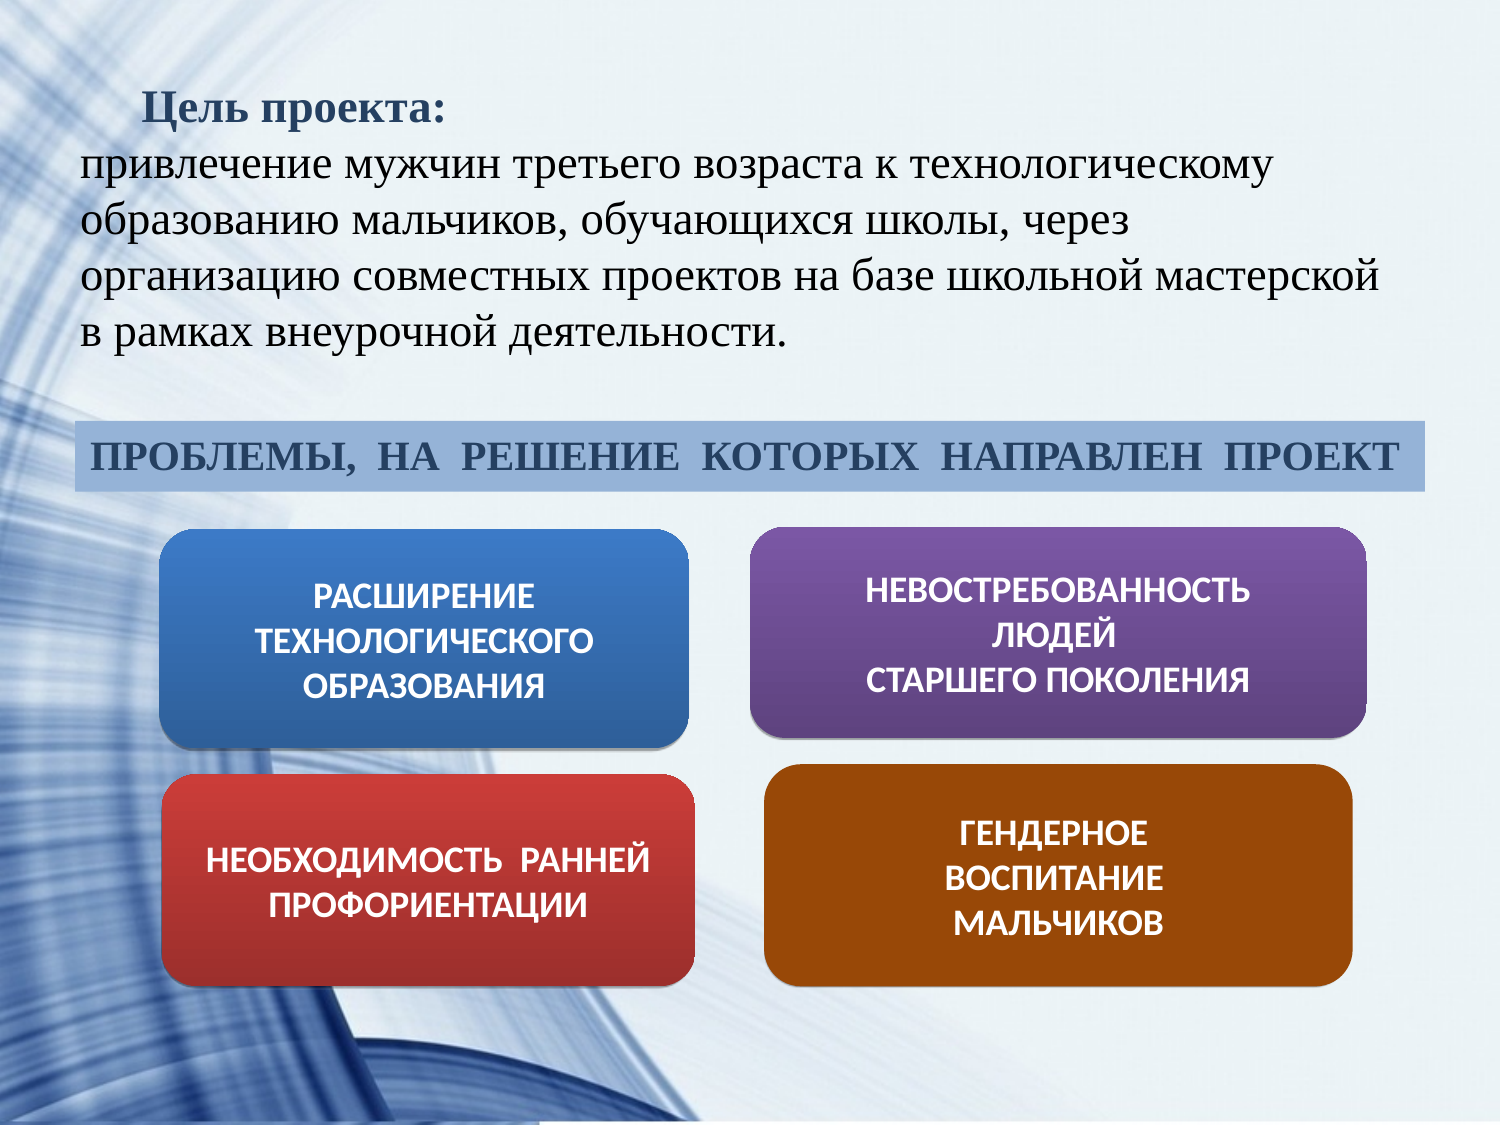

# Цель проекта: привлечение мужчин третьего возраста к технологическому образованию мальчиков, обучающихся школы, через организацию совместных проектов на базе школьной мастерской в рамках внеурочной деятельности.
ПРОБЛЕМЫ, НА РЕШЕНИЕ КОТОРЫХ НАПРАВЛЕН ПРОЕКТ
НЕВОСТРЕБОВАННОСТЬ
ЛЮДЕЙ
СТАРШЕГО ПОКОЛЕНИЯ
РАСШИРЕНИЕ ТЕХНОЛОГИЧЕСКОГО ОБРАЗОВАНИЯ
ГЕНДЕРНОЕ
ВОСПИТАНИЕ
МАЛЬЧИКОВ
НЕОБХОДИМОСТЬ РАННЕЙ ПРОФОРИЕНТАЦИИ